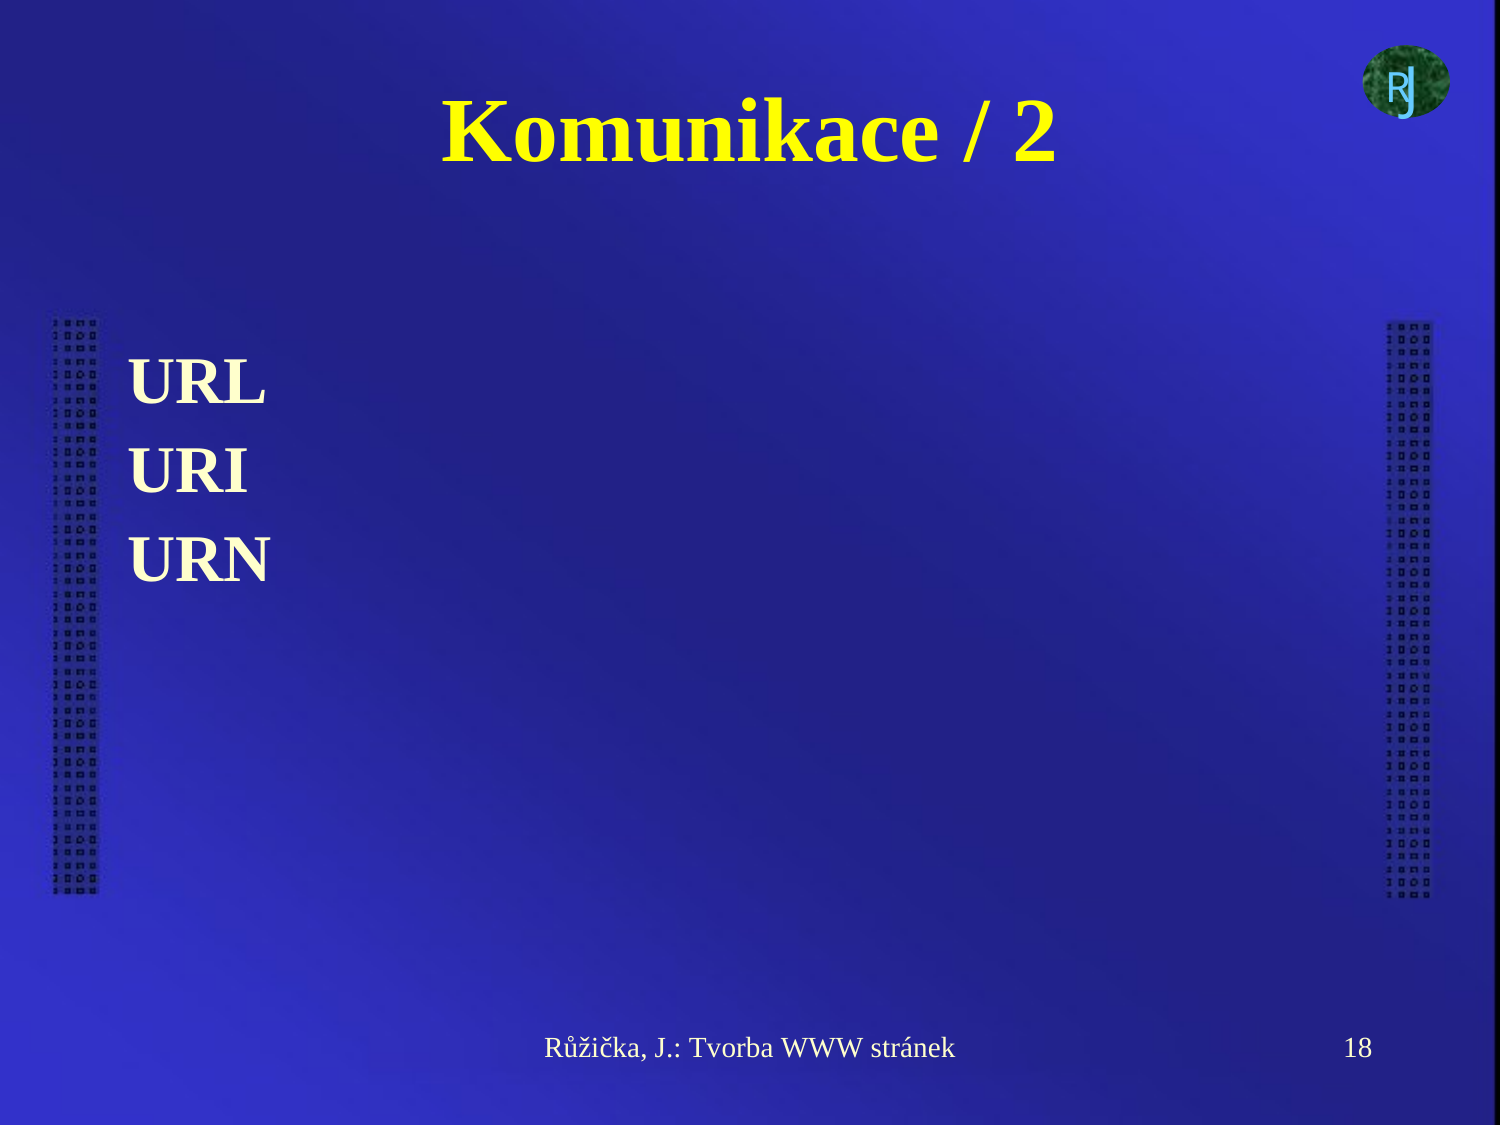

# Komunikace / 2
J
R
URL
URI
URN
Růžička, J.: Tvorba WWW stránek